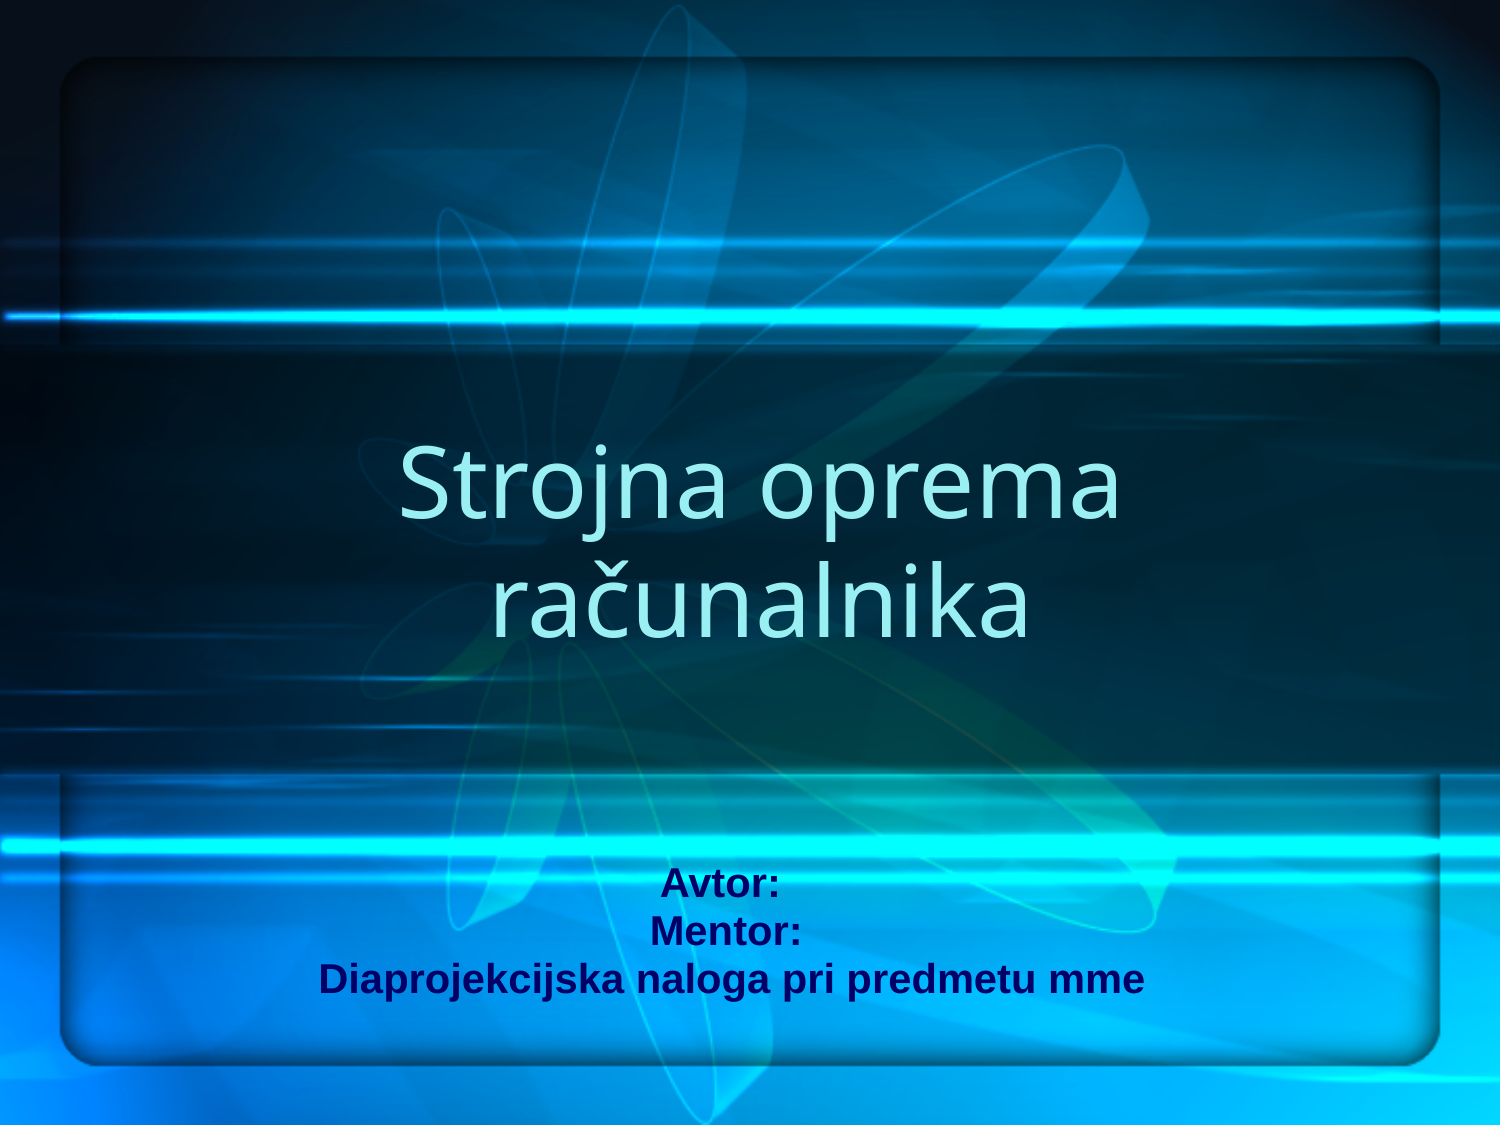

# Strojna oprema računalnika
Avtor:
Mentor:
Diaprojekcijska naloga pri predmetu mme